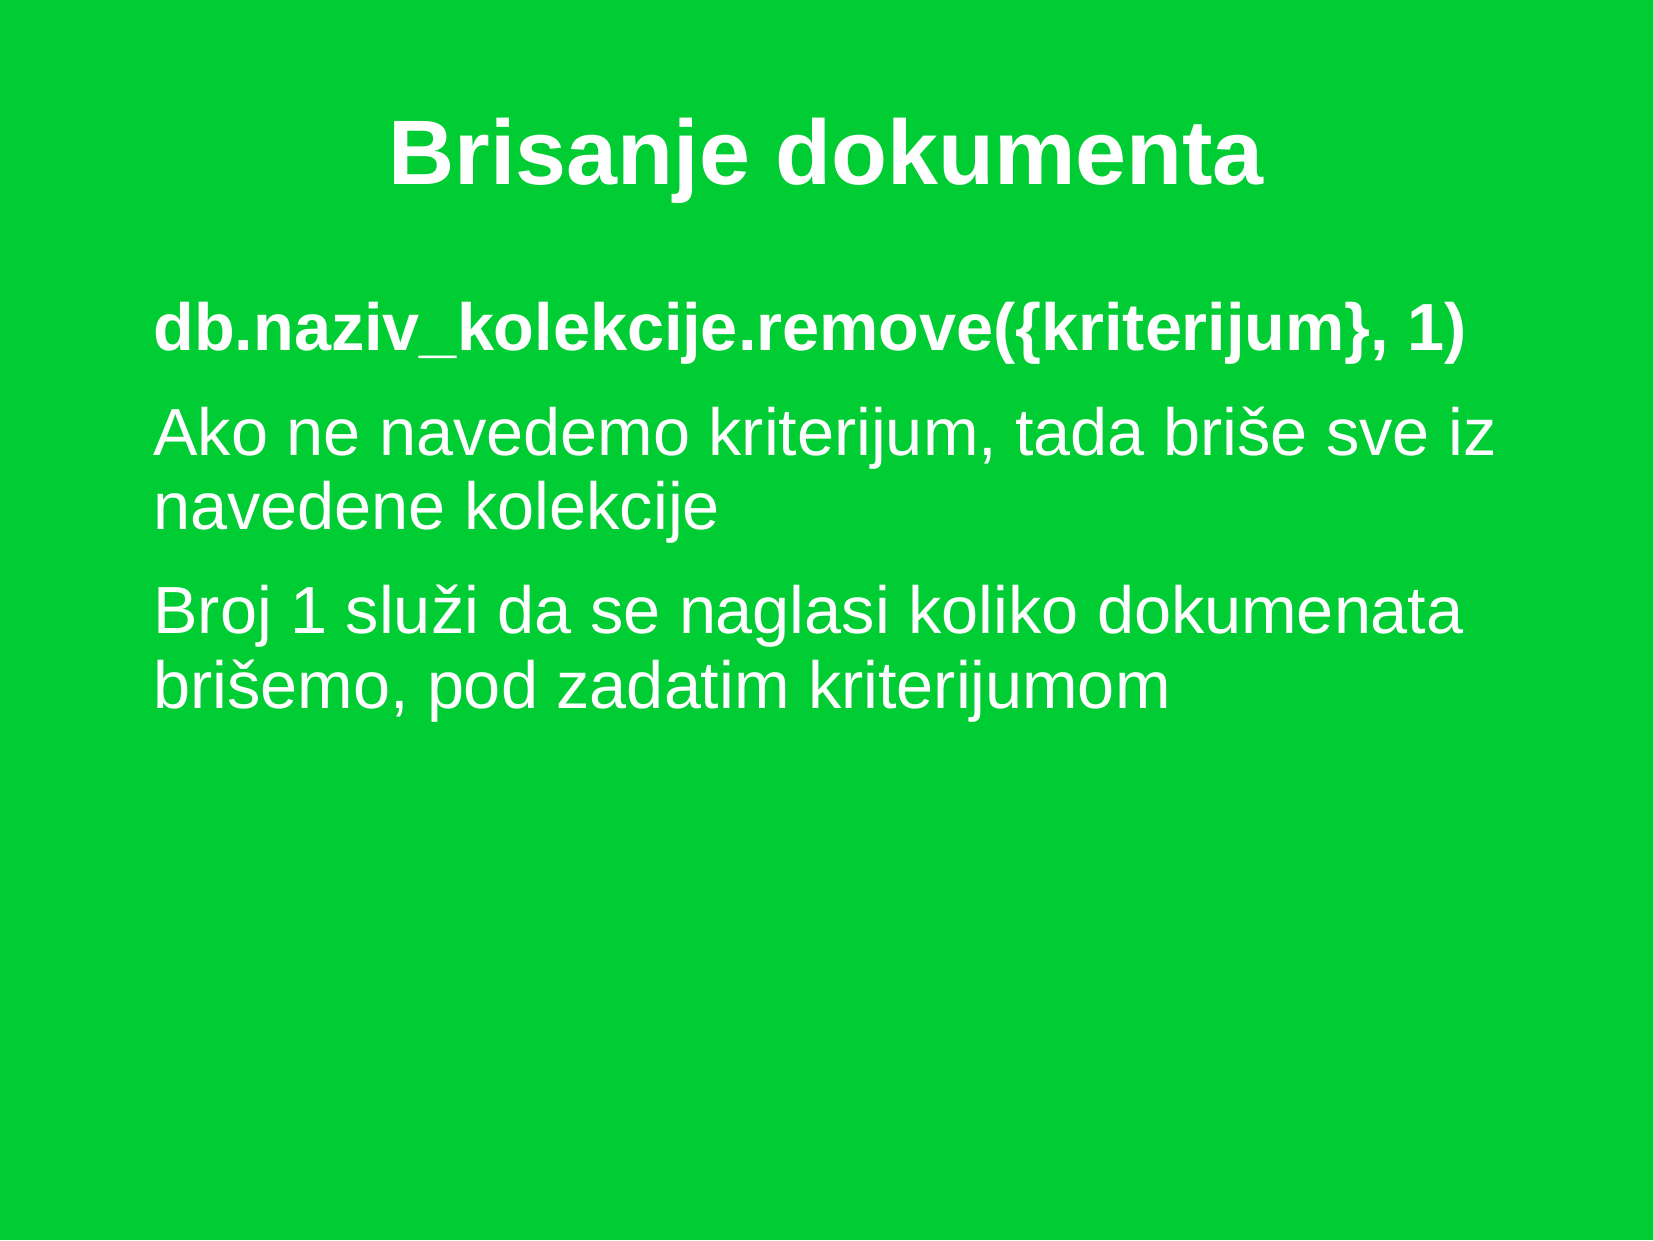

# Brisanje dokumenta
db.naziv_kolekcije.remove({kriterijum}, 1)
Ako ne navedemo kriterijum, tada briše sve iz navedene kolekcije
Broj 1 služi da se naglasi koliko dokumenata brišemo, pod zadatim kriterijumom